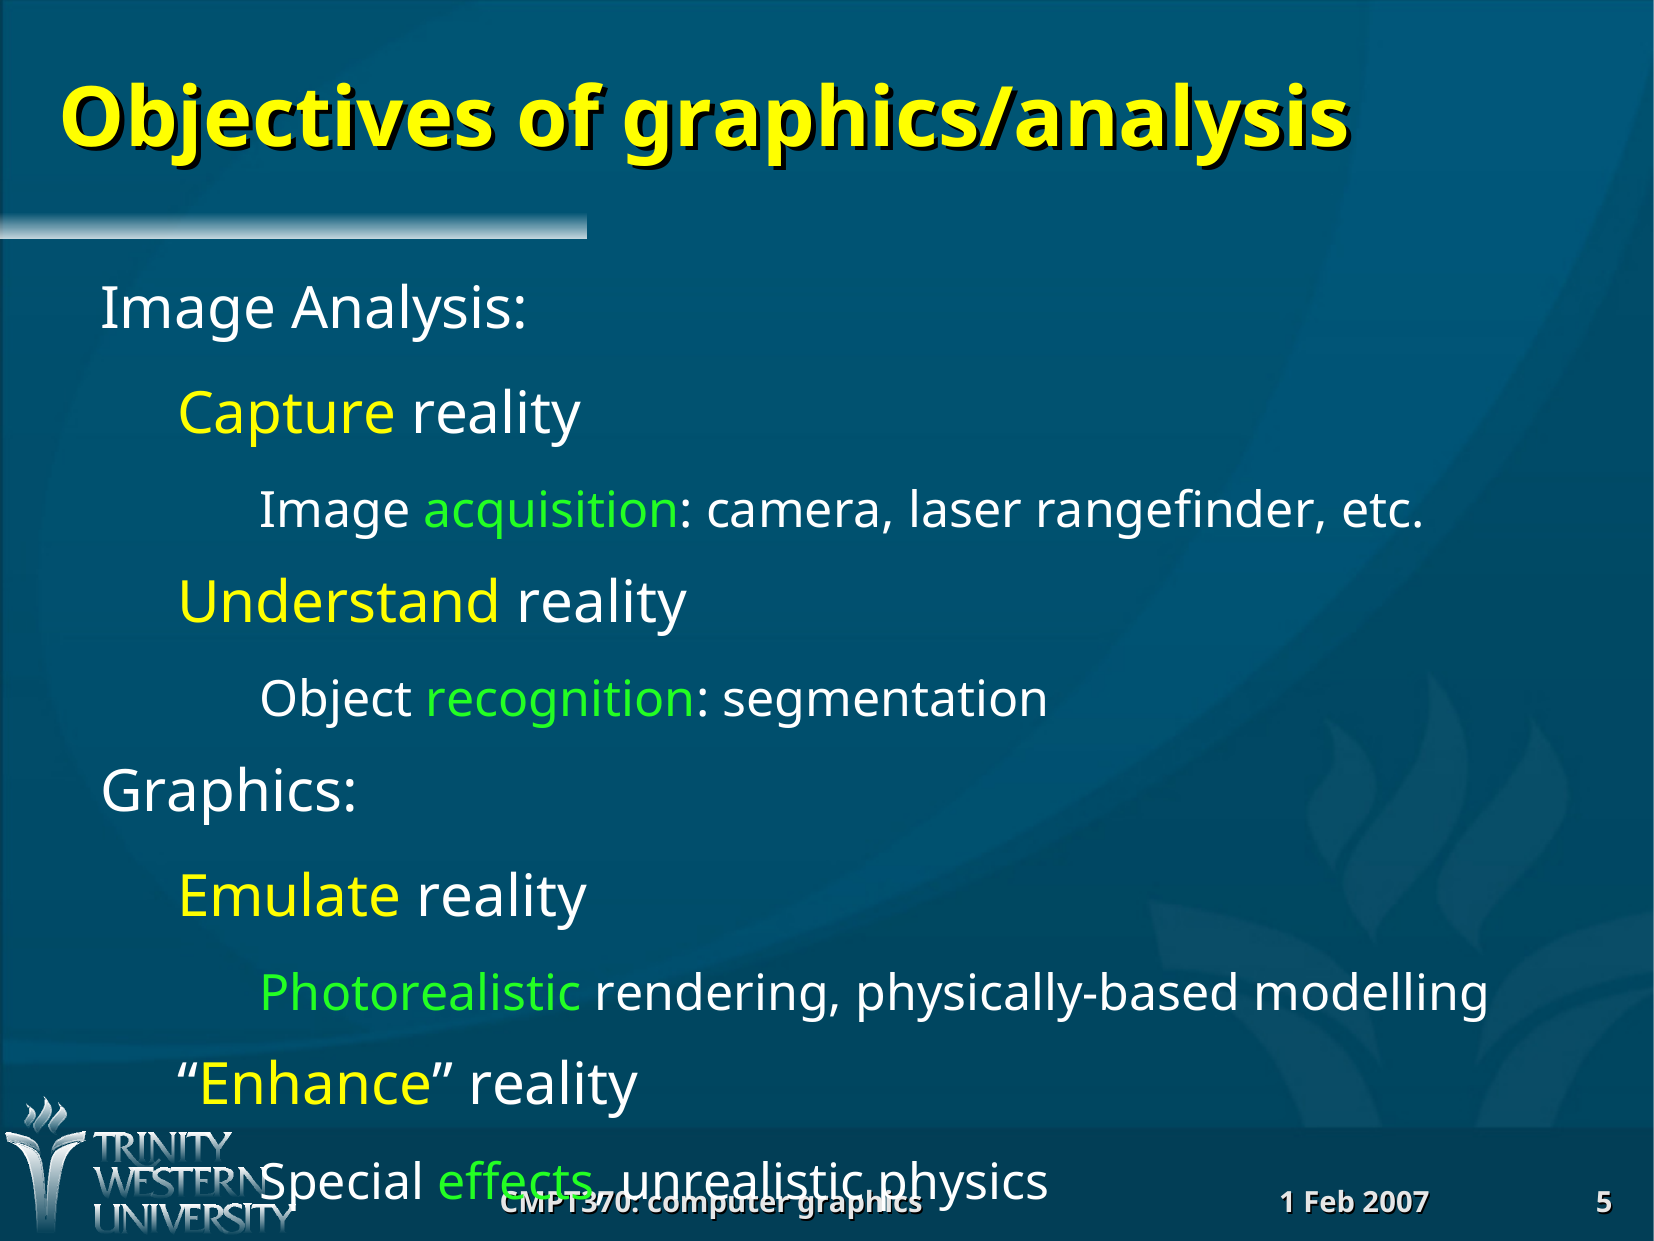

# Objectives of graphics/analysis
Image Analysis:
Capture reality
Image acquisition: camera, laser rangefinder, etc.
Understand reality
Object recognition: segmentation
Graphics:
Emulate reality
Photorealistic rendering, physically-based modelling
“Enhance” reality
Special effects, unrealistic physics
CMPT370: computer graphics
1 Feb 2007
5